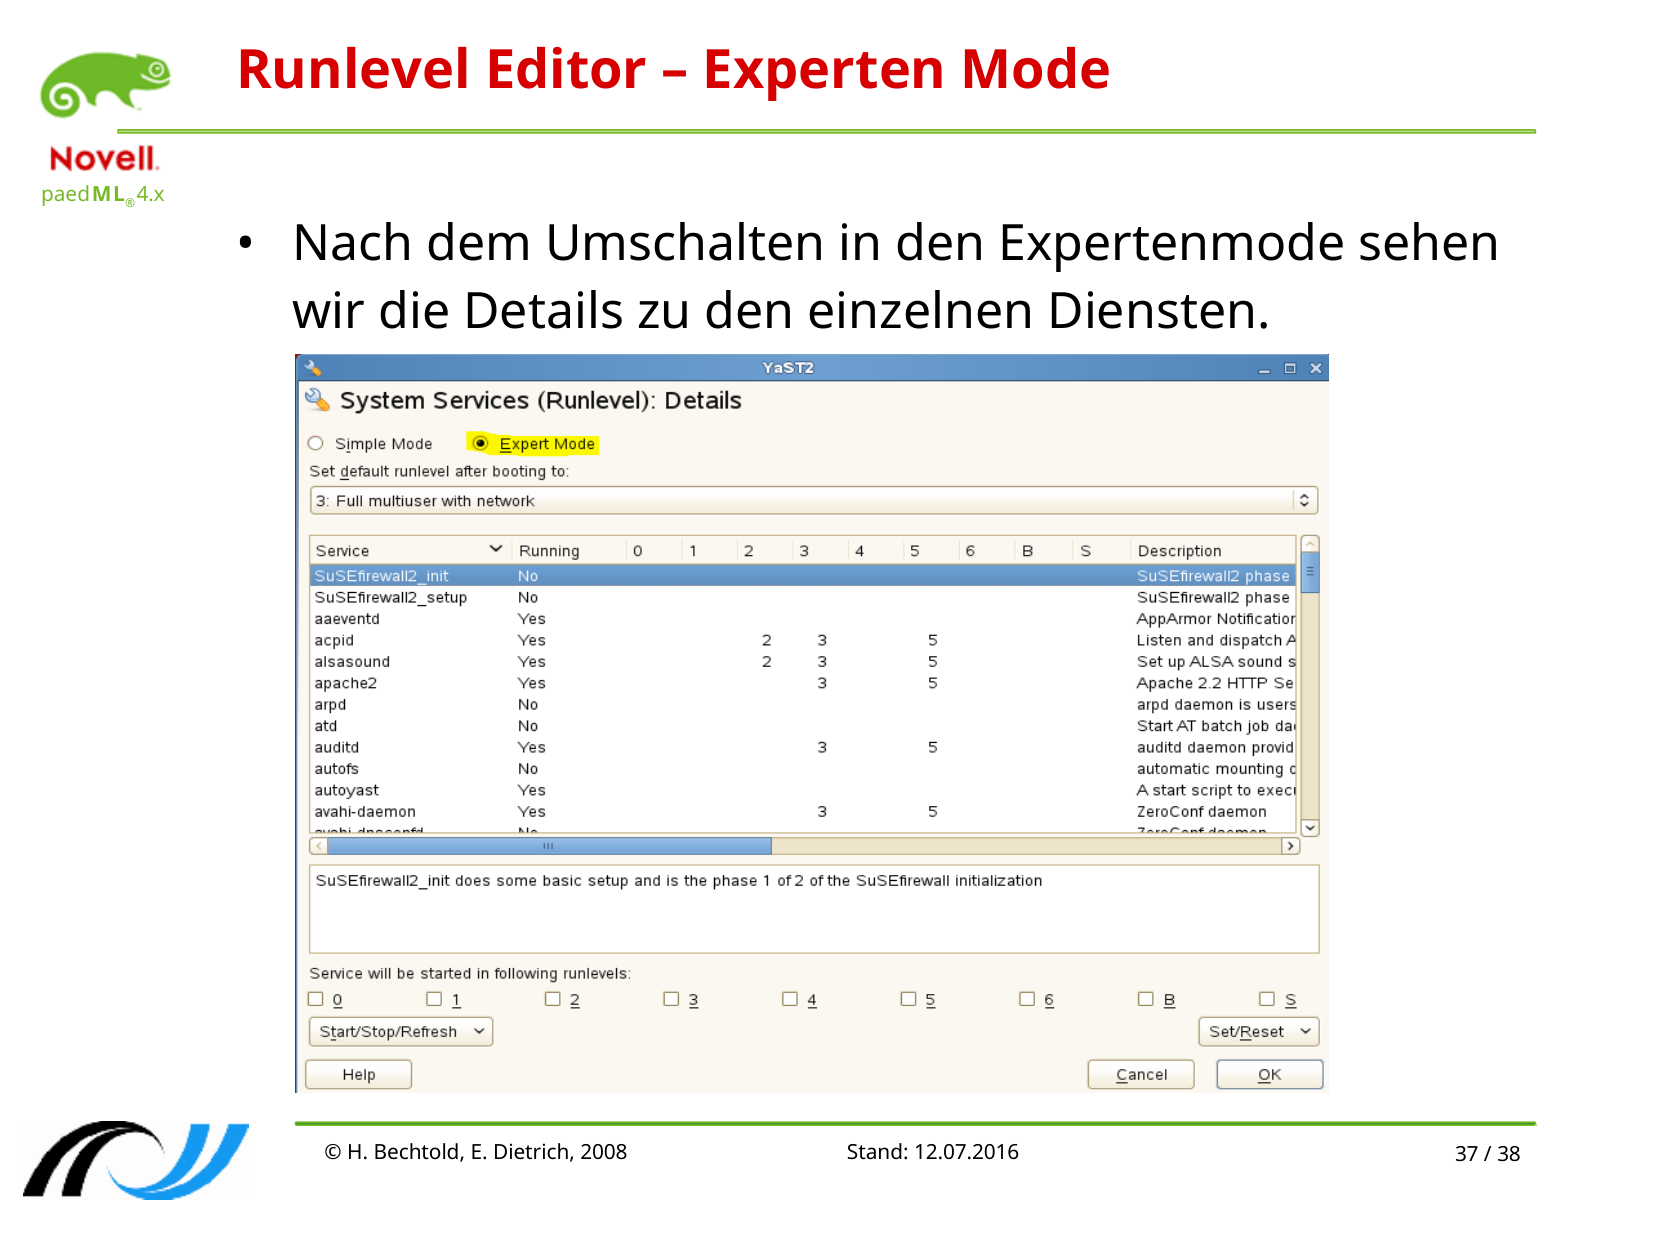

# Runlevel Editor – Experten Mode
Nach dem Umschalten in den Expertenmode sehen
wir die Details zu den einzelnen Diensten.
© H. Bechtold, E. Dietrich, 2008
12.07.2016
37